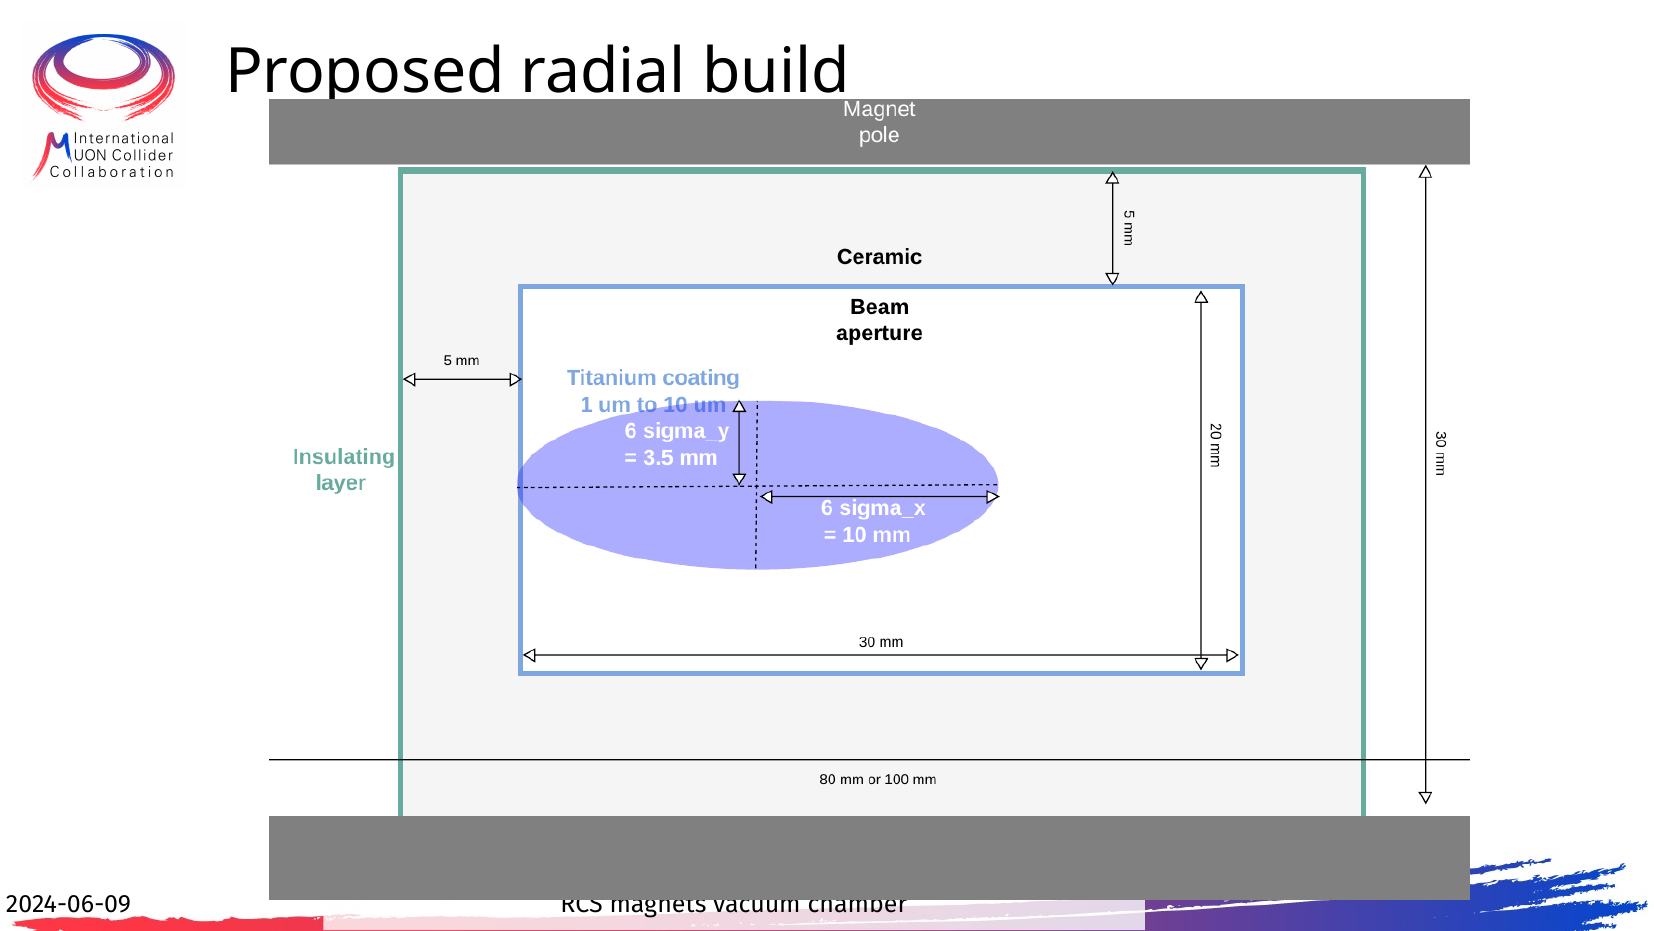

# Proposed radial build
2024-06-09
RCS magnets vacuum chamber